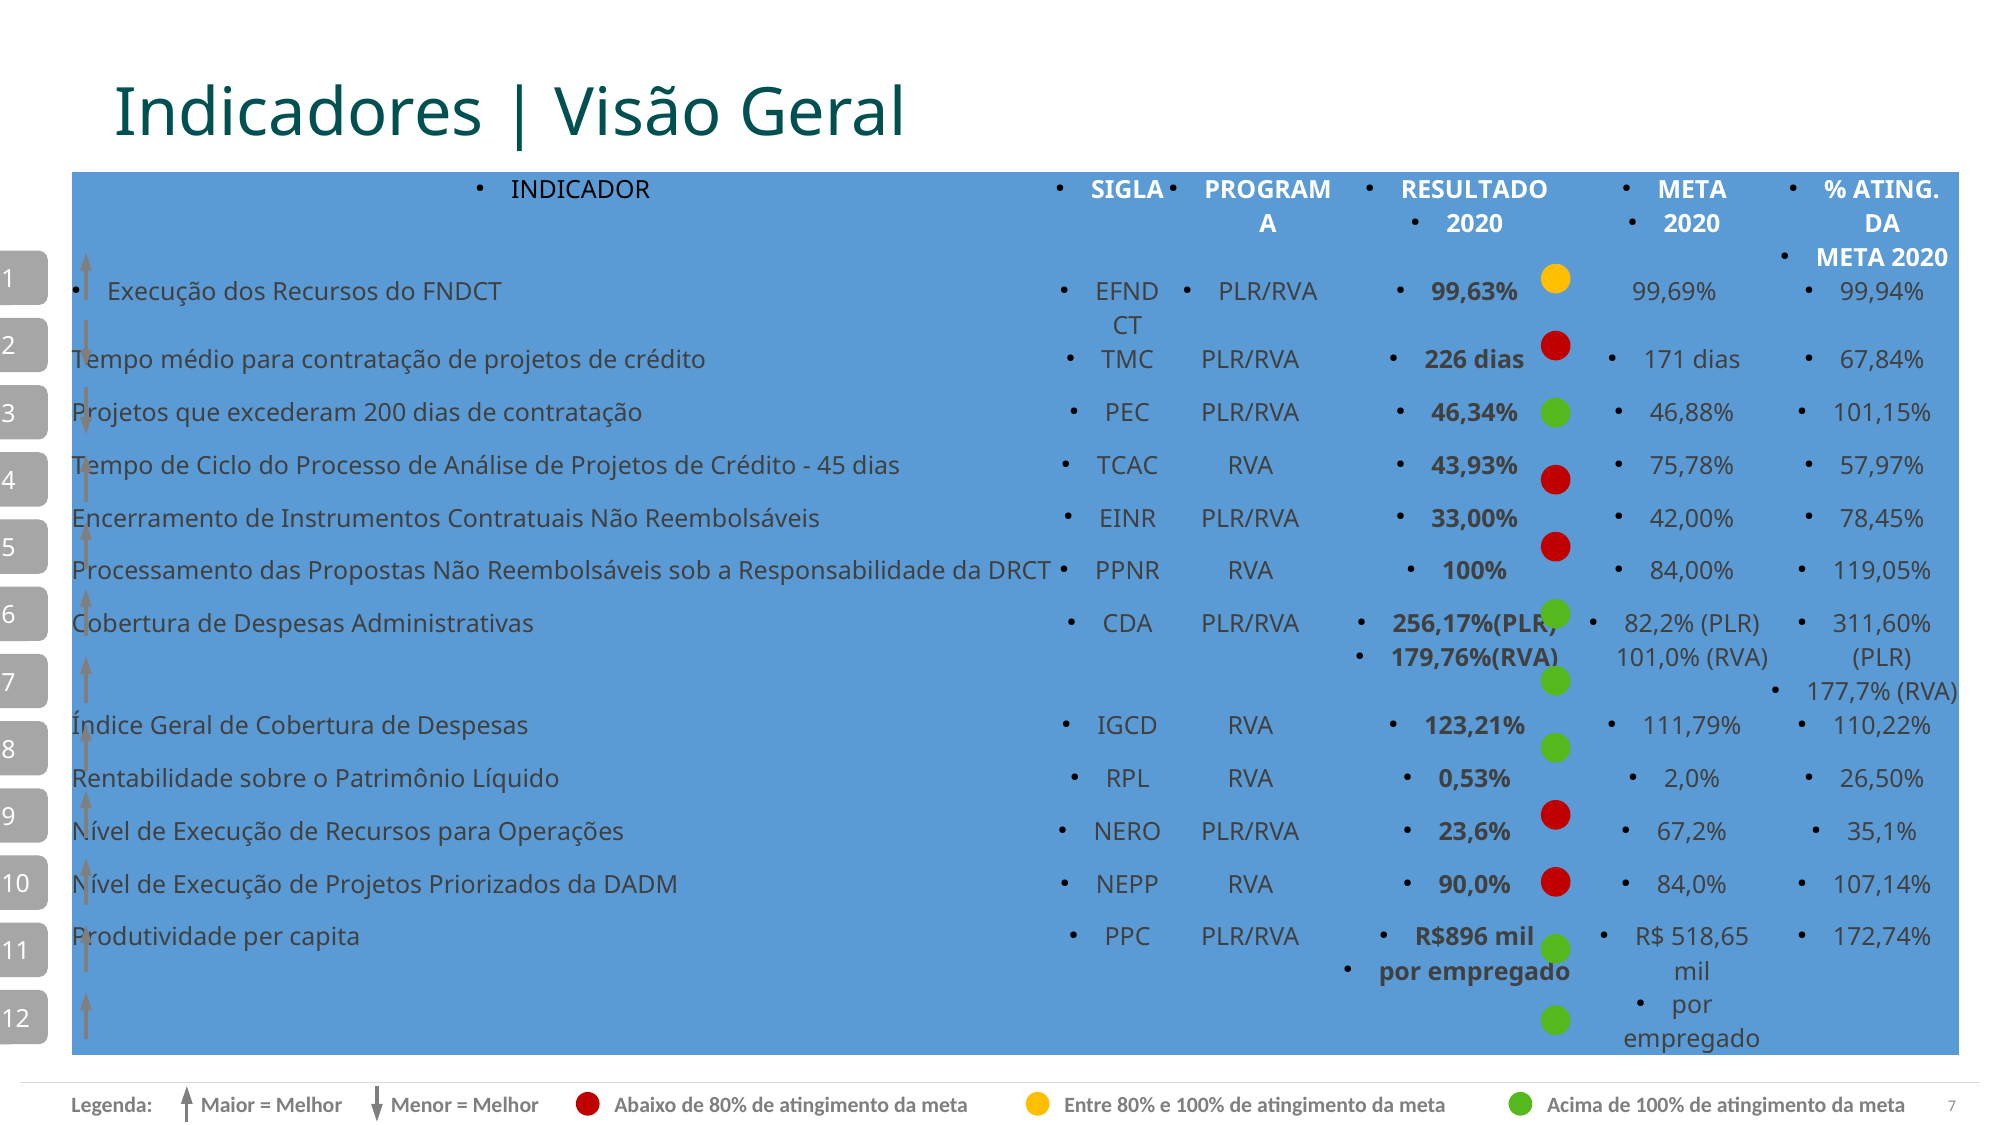

# Indicadores | Visão Geral
| INDICADOR | SIGLA | PROGRAMA | RESULTADO 2020 | META 2020 | % ATING. DA META 2020 |
| --- | --- | --- | --- | --- | --- |
| Execução dos Recursos do FNDCT | EFNDCT | PLR/RVA | 99,63% | 99,69% | 99,94% |
| Tempo médio para contratação de projetos de crédito | TMC | PLR/RVA | 226 dias | 171 dias | 67,84% |
| Projetos que excederam 200 dias de contratação | PEC | PLR/RVA | 46,34% | 46,88% | 101,15% |
| Tempo de Ciclo do Processo de Análise de Projetos de Crédito - 45 dias | TCAC | RVA | 43,93% | 75,78% | 57,97% |
| Encerramento de Instrumentos Contratuais Não Reembolsáveis | EINR | PLR/RVA | 33,00% | 42,00% | 78,45% |
| Processamento das Propostas Não Reembolsáveis sob a Responsabilidade da DRCT | PPNR | RVA | 100% | 84,00% | 119,05% |
| Cobertura de Despesas Administrativas | CDA | PLR/RVA | 256,17%(PLR) 179,76%(RVA) | 82,2% (PLR) 101,0% (RVA) | 311,60% (PLR) 177,7% (RVA) |
| Índice Geral de Cobertura de Despesas | IGCD | RVA | 123,21% | 111,79% | 110,22% |
| Rentabilidade sobre o Patrimônio Líquido | RPL | RVA | 0,53% | 2,0% | 26,50% |
| Nível de Execução de Recursos para Operações | NERO | PLR/RVA | 23,6% | 67,2% | 35,1% |
| Nível de Execução de Projetos Priorizados da DADM | NEPP | RVA | 90,0% | 84,0% | 107,14% |
| Produtividade per capita | PPC | PLR/RVA | R$896 mil por empregado | R$ 518,65 mil por empregado | 172,74% |
1
2
3
4
5
6
7
8
9
10
11
12
Maior = Melhor
Menor = Melhor
Abaixo de 80% de atingimento da meta
Entre 80% e 100% de atingimento da meta
Acima de 100% de atingimento da meta
Legenda: